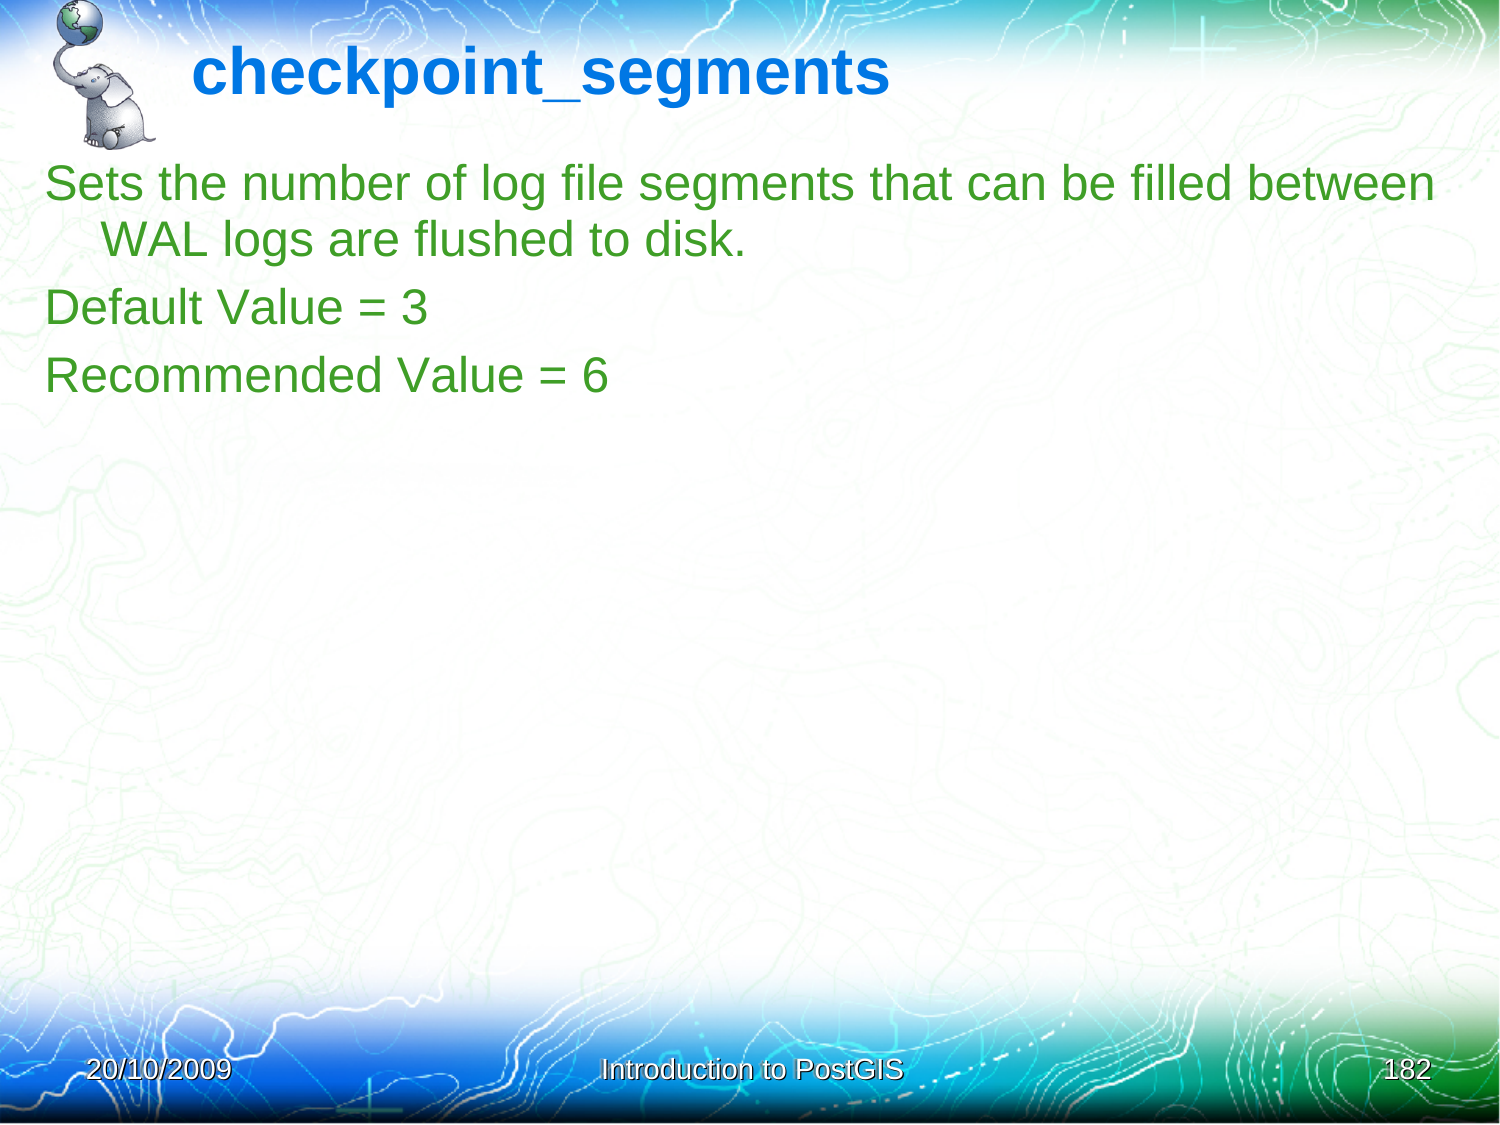

# checkpoint_segments
Sets the number of log file segments that can be filled between WAL logs are flushed to disk.
Default Value = 3
Recommended Value = 6
20/10/2009
Introduction to PostGIS
182